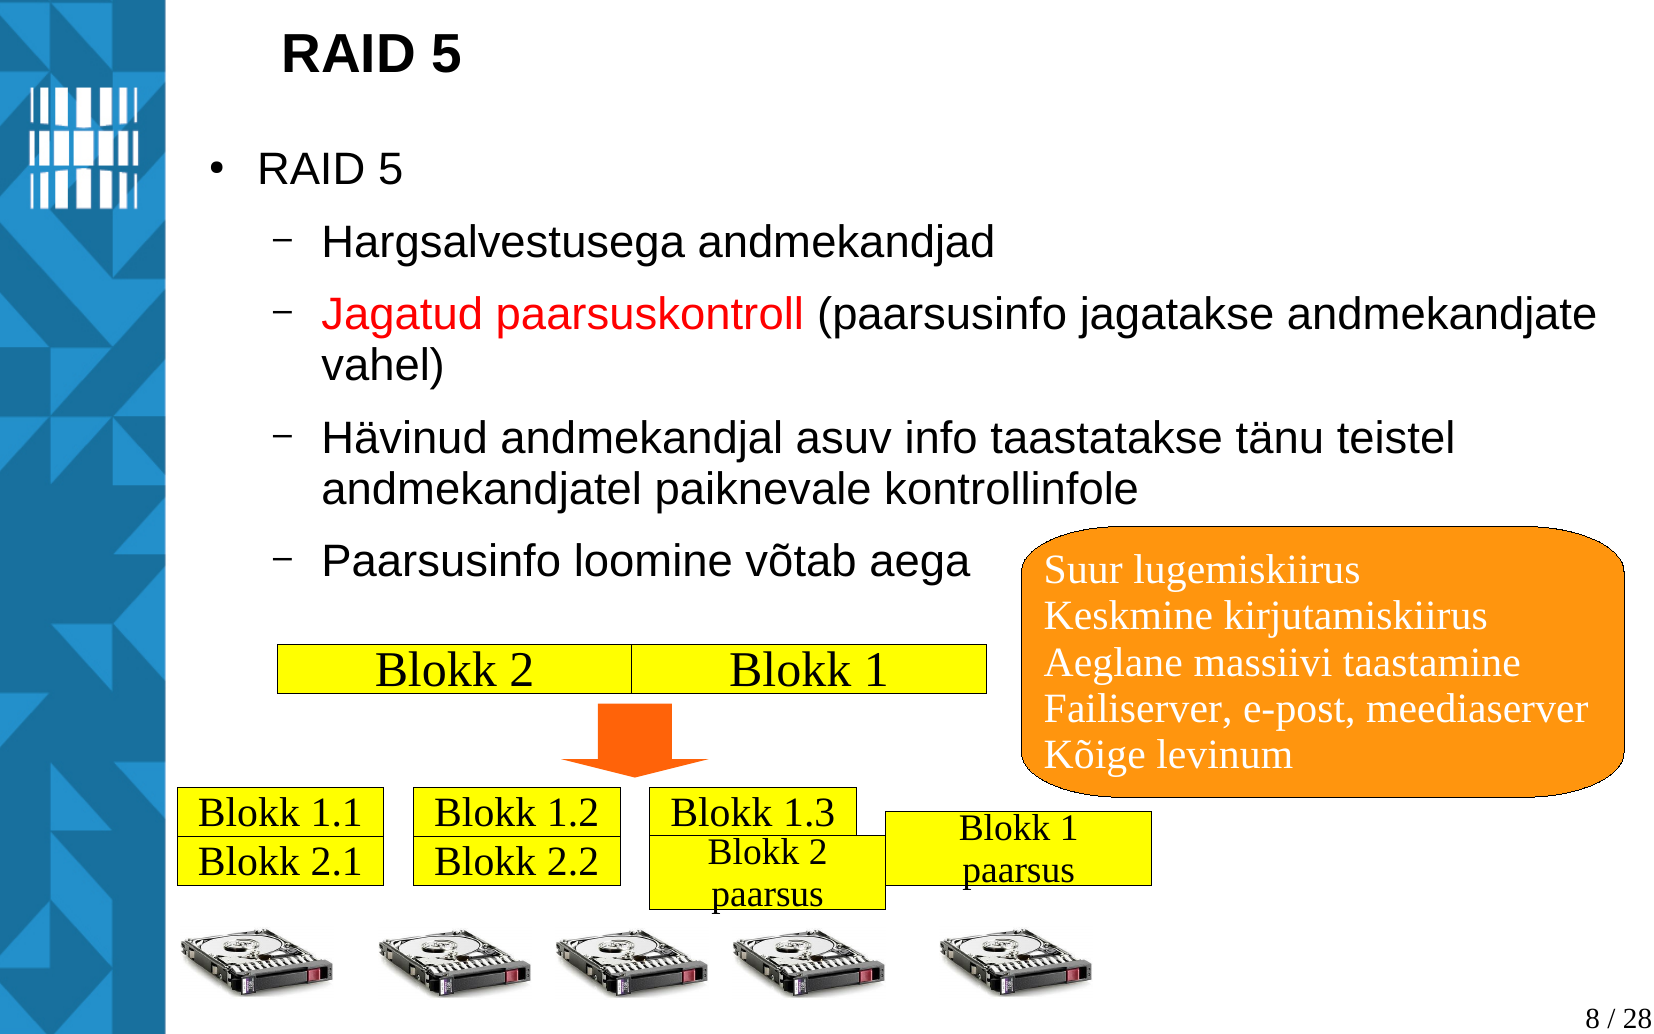

# RAID 5
RAID 5
Hargsalvestusega andmekandjad
Jagatud paarsuskontroll (paarsusinfo jagatakse andmekandjate vahel)
Hävinud andmekandjal asuv info taastatakse tänu teistel andmekandjatel paiknevale kontrollinfole
Paarsusinfo loomine võtab aega
Suur lugemiskiirus
Keskmine kirjutamiskiirus
Aeglane massiivi taastamine
Failiserver, e-post, meediaserver
Kõige levinum
Blokk 2
Blokk 1
Blokk 1.1
Blokk 1.2
Blokk 1.3
Blokk 1
paarsus
Blokk 2
paarsus
Blokk 2.1
Blokk 2.2
8